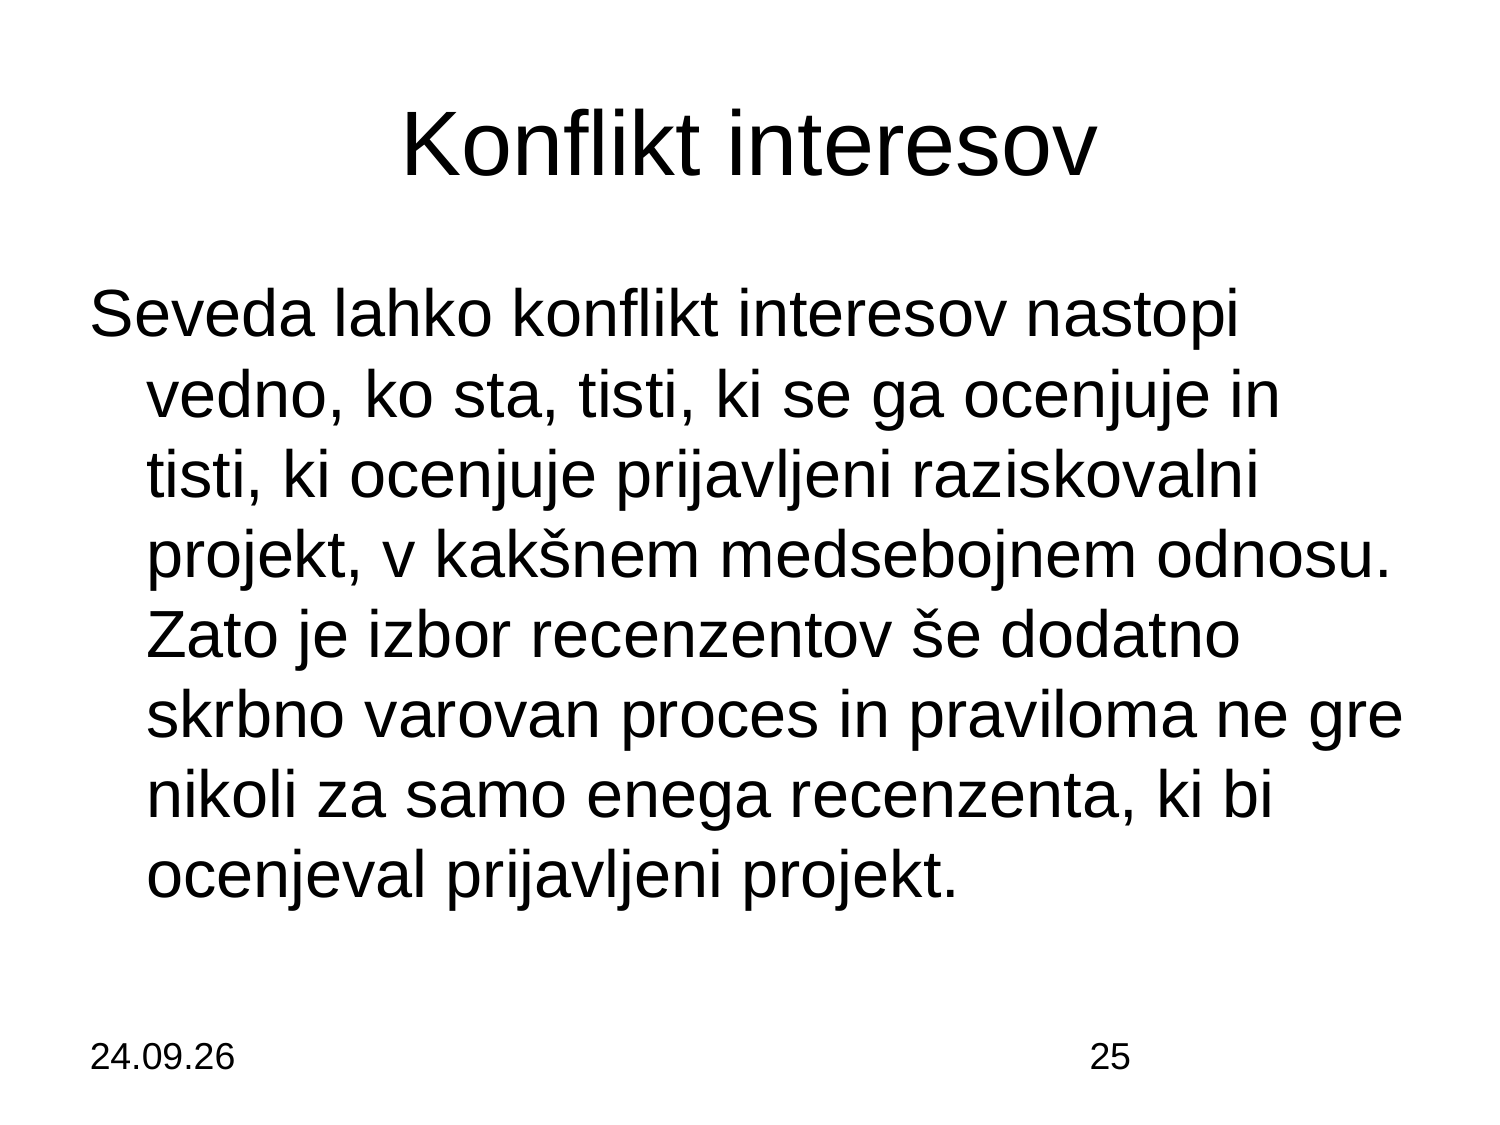

# Konflikt interesov
Seveda lahko konflikt interesov nastopi vedno, ko sta, tisti, ki se ga ocenjuje in tisti, ki ocenjuje prijavljeni raziskovalni projekt, v kakšnem medsebojnem odnosu. Zato je izbor recenzentov še dodatno skrbno varovan proces in praviloma ne gre nikoli za samo enega recenzenta, ki bi ocenjeval prijavljeni projekt.
25